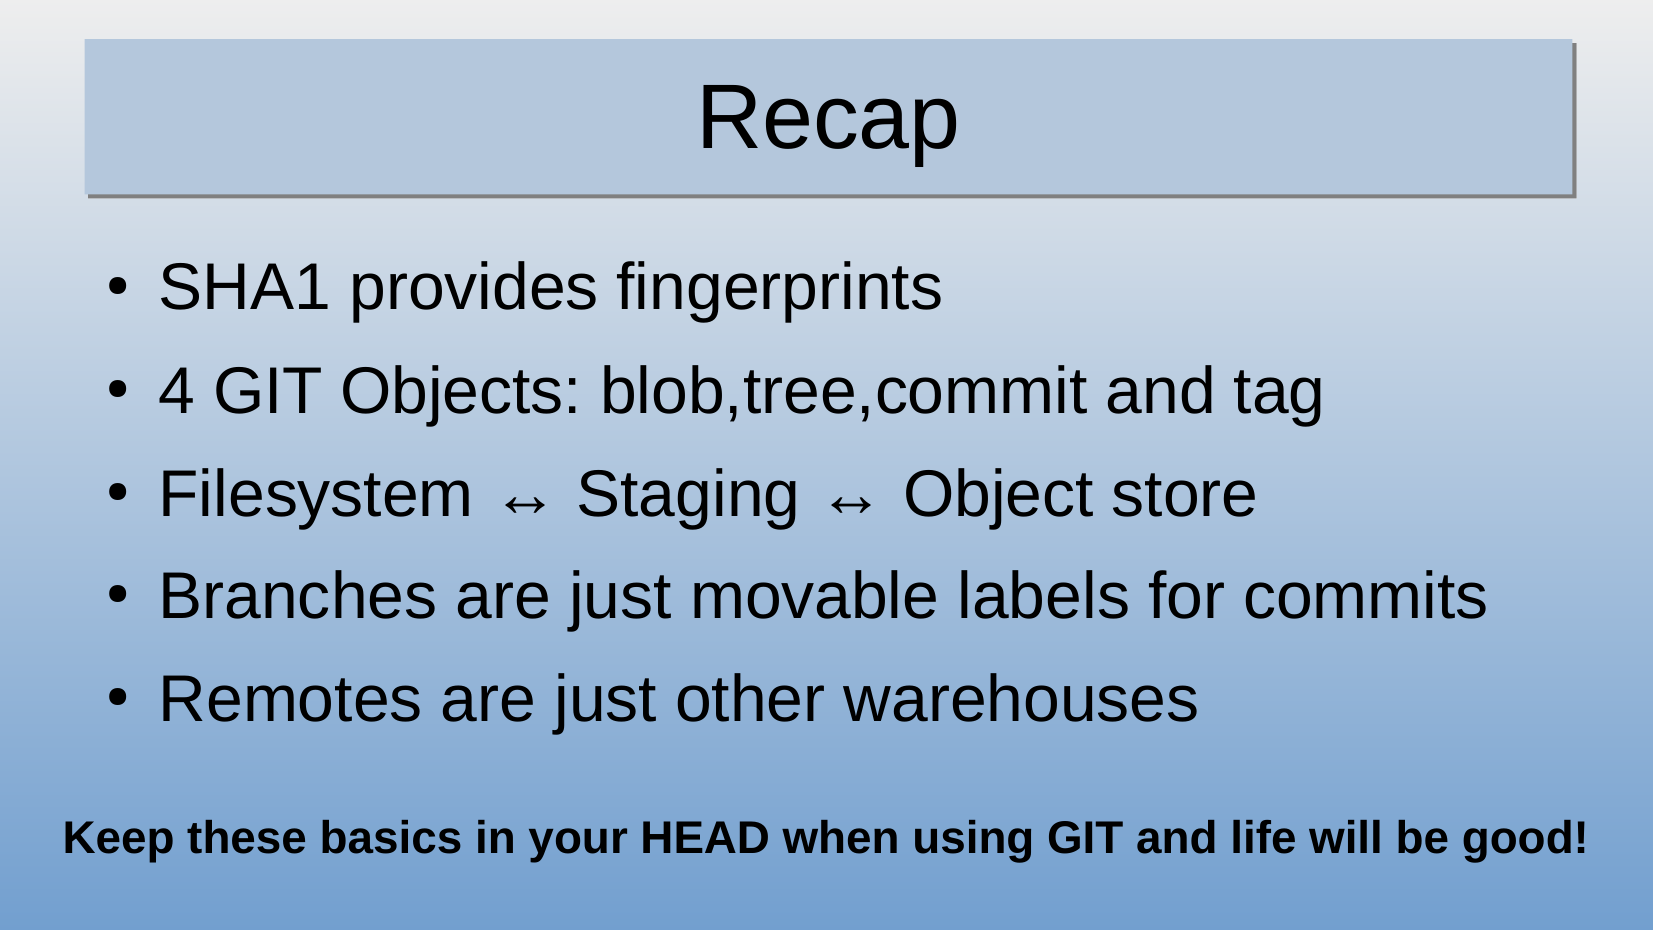

Recap
# SHA1 provides fingerprints
4 GIT Objects: blob,tree,commit and tag
Filesystem ↔ Staging ↔ Object store
Branches are just movable labels for commits
Remotes are just other warehouses
Keep these basics in your HEAD when using GIT and life will be good!